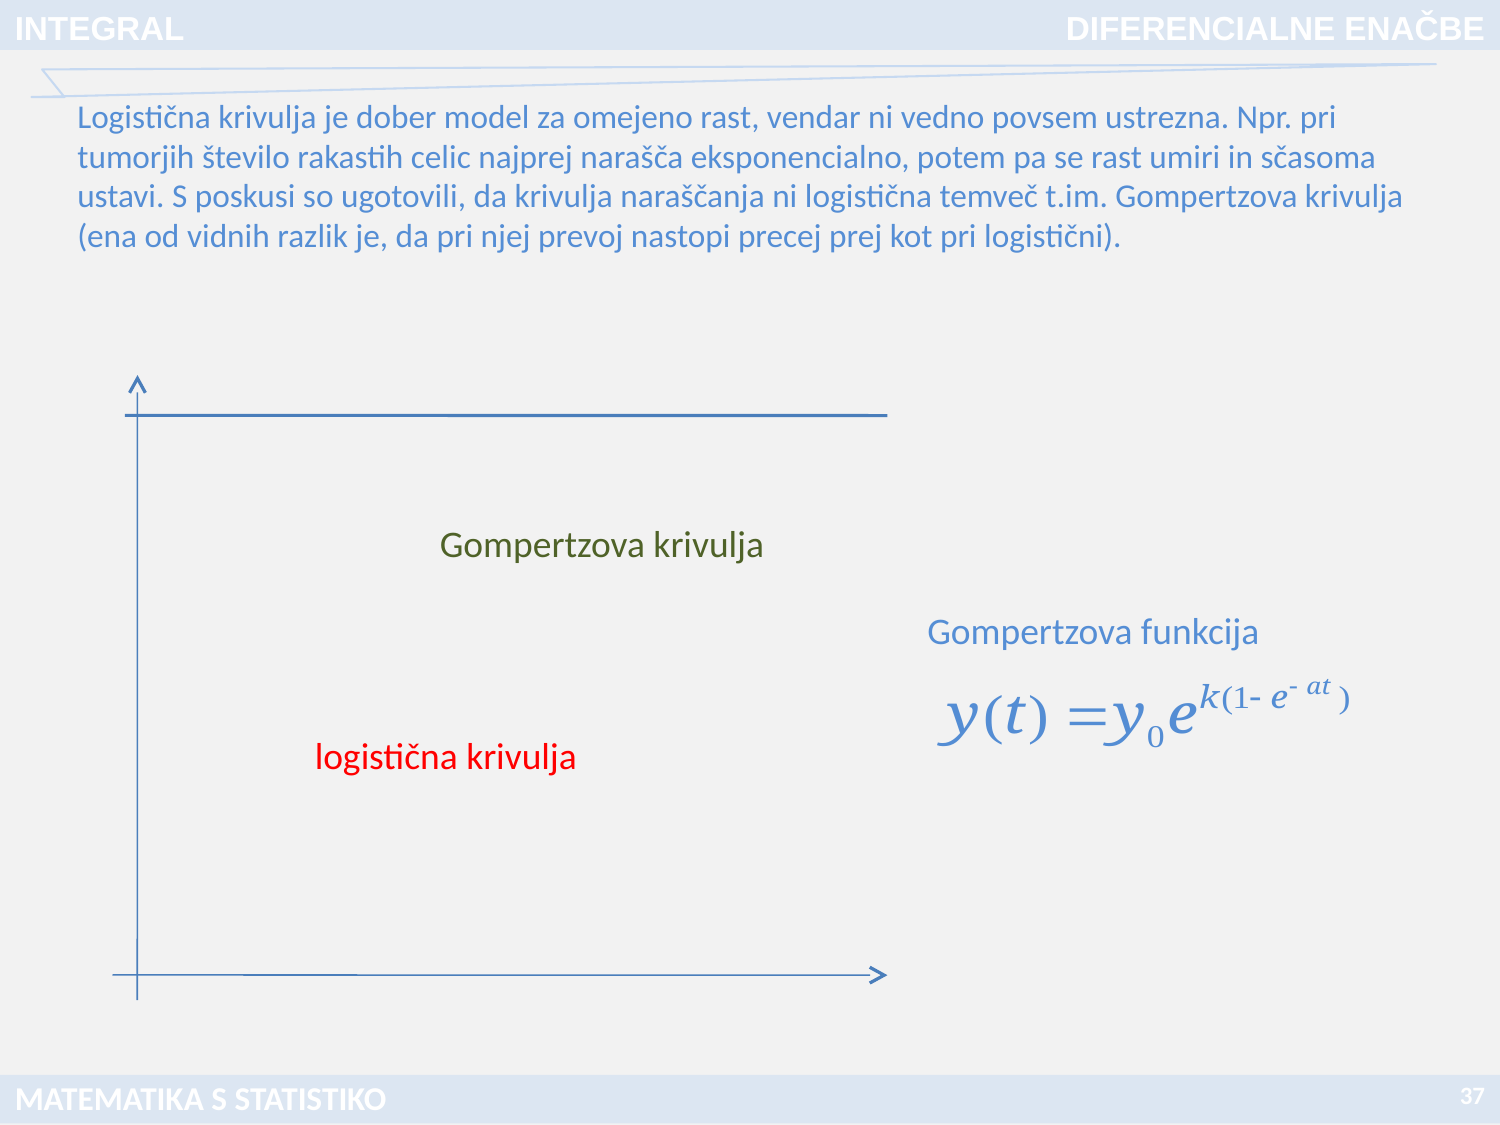

INTEGRAL
DIFERENCIALNE ENAČBE
Logistična krivulja je dober model za omejeno rast, vendar ni vedno povsem ustrezna. Npr. pri tumorjih število rakastih celic najprej narašča eksponencialno, potem pa se rast umiri in sčasoma ustavi. S poskusi so ugotovili, da krivulja naraščanja ni logistična temveč t.im. Gompertzova krivulja (ena od vidnih razlik je, da pri njej prevoj nastopi precej prej kot pri logistični).
Gompertzova krivulja
Gompertzova funkcija
logistična krivulja
MATEMATIKA S STATISTIKO